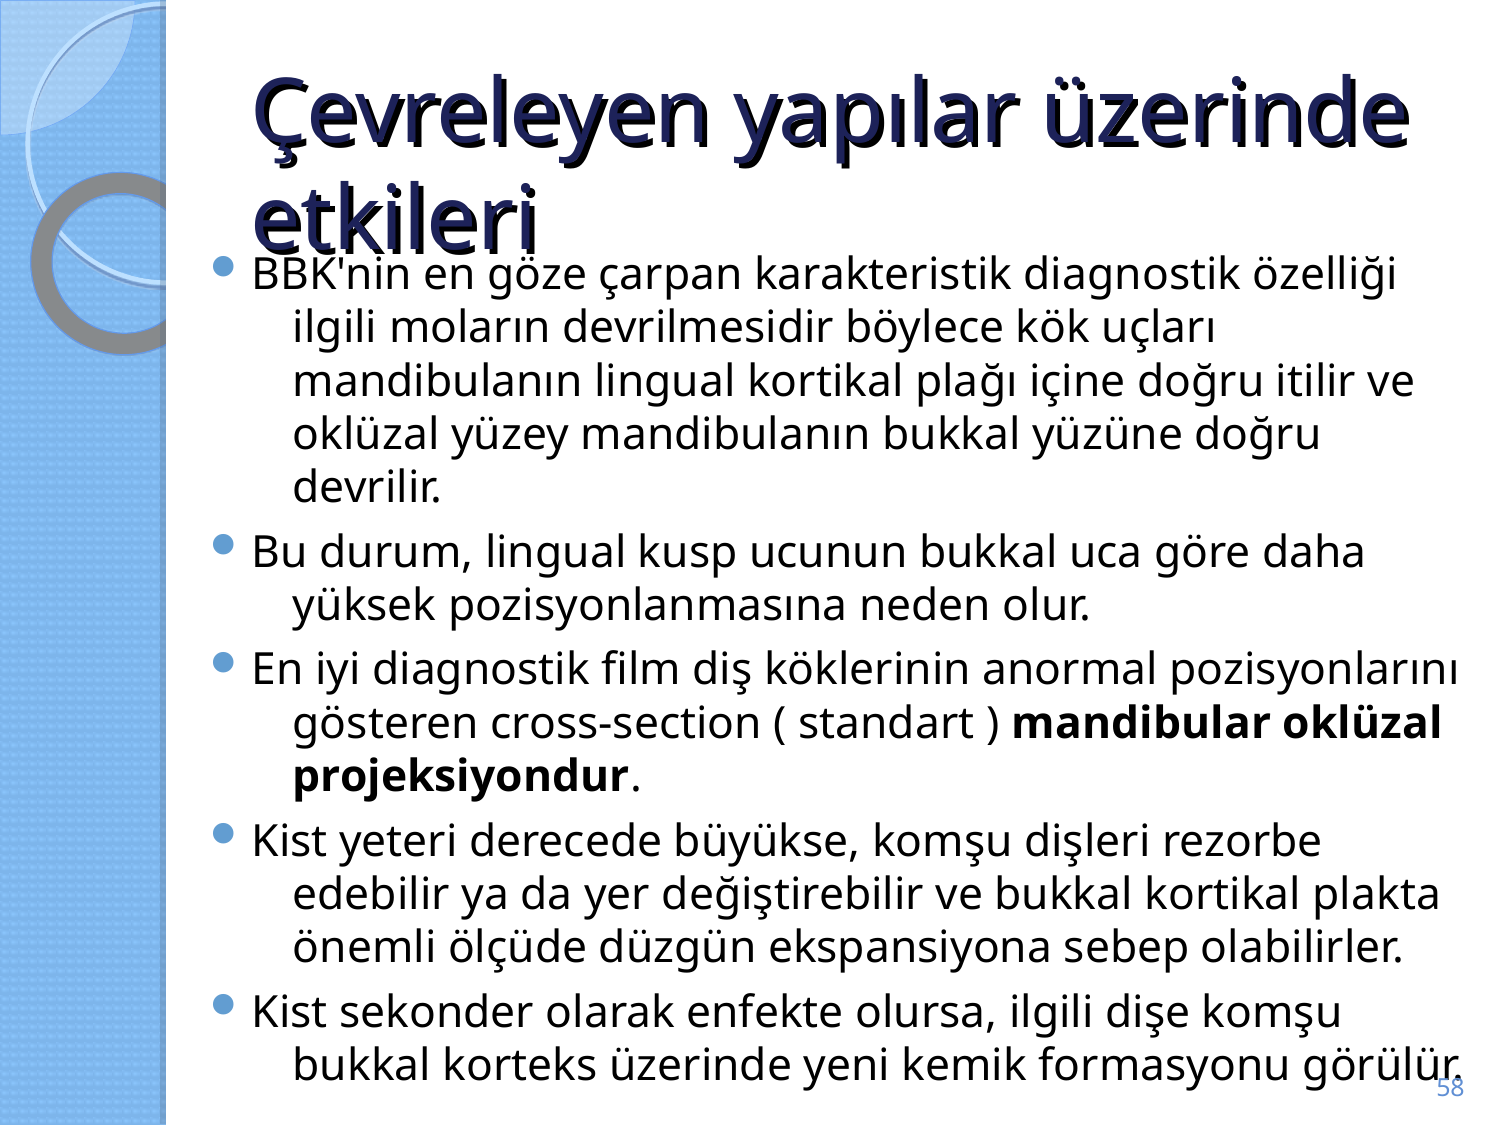

# Çevreleyen yapılar üzerinde etkileri
BBK'nin en göze çarpan karakteristik diagnostik özelliği ilgili moların devrilmesidir böylece kök uçları mandibulanın lingual kortikal plağı içine doğru itilir ve oklüzal yüzey mandibulanın bukkal yüzüne doğru devrilir.
Bu durum, lingual kusp ucunun bukkal uca göre daha yüksek pozisyonlanmasına neden olur.
En iyi diagnostik film diş köklerinin anormal pozisyonlarını gösteren cross-section ( standart ) mandibular oklüzal projeksiyondur.
Kist yeteri derecede büyükse, komşu dişleri rezorbe edebilir ya da yer değiştirebilir ve bukkal kortikal plakta önemli ölçüde düzgün ekspansiyona sebep olabilirler.
Kist sekonder olarak enfekte olursa, ilgili dişe komşu bukkal korteks üzerinde yeni kemik formasyonu görülür.